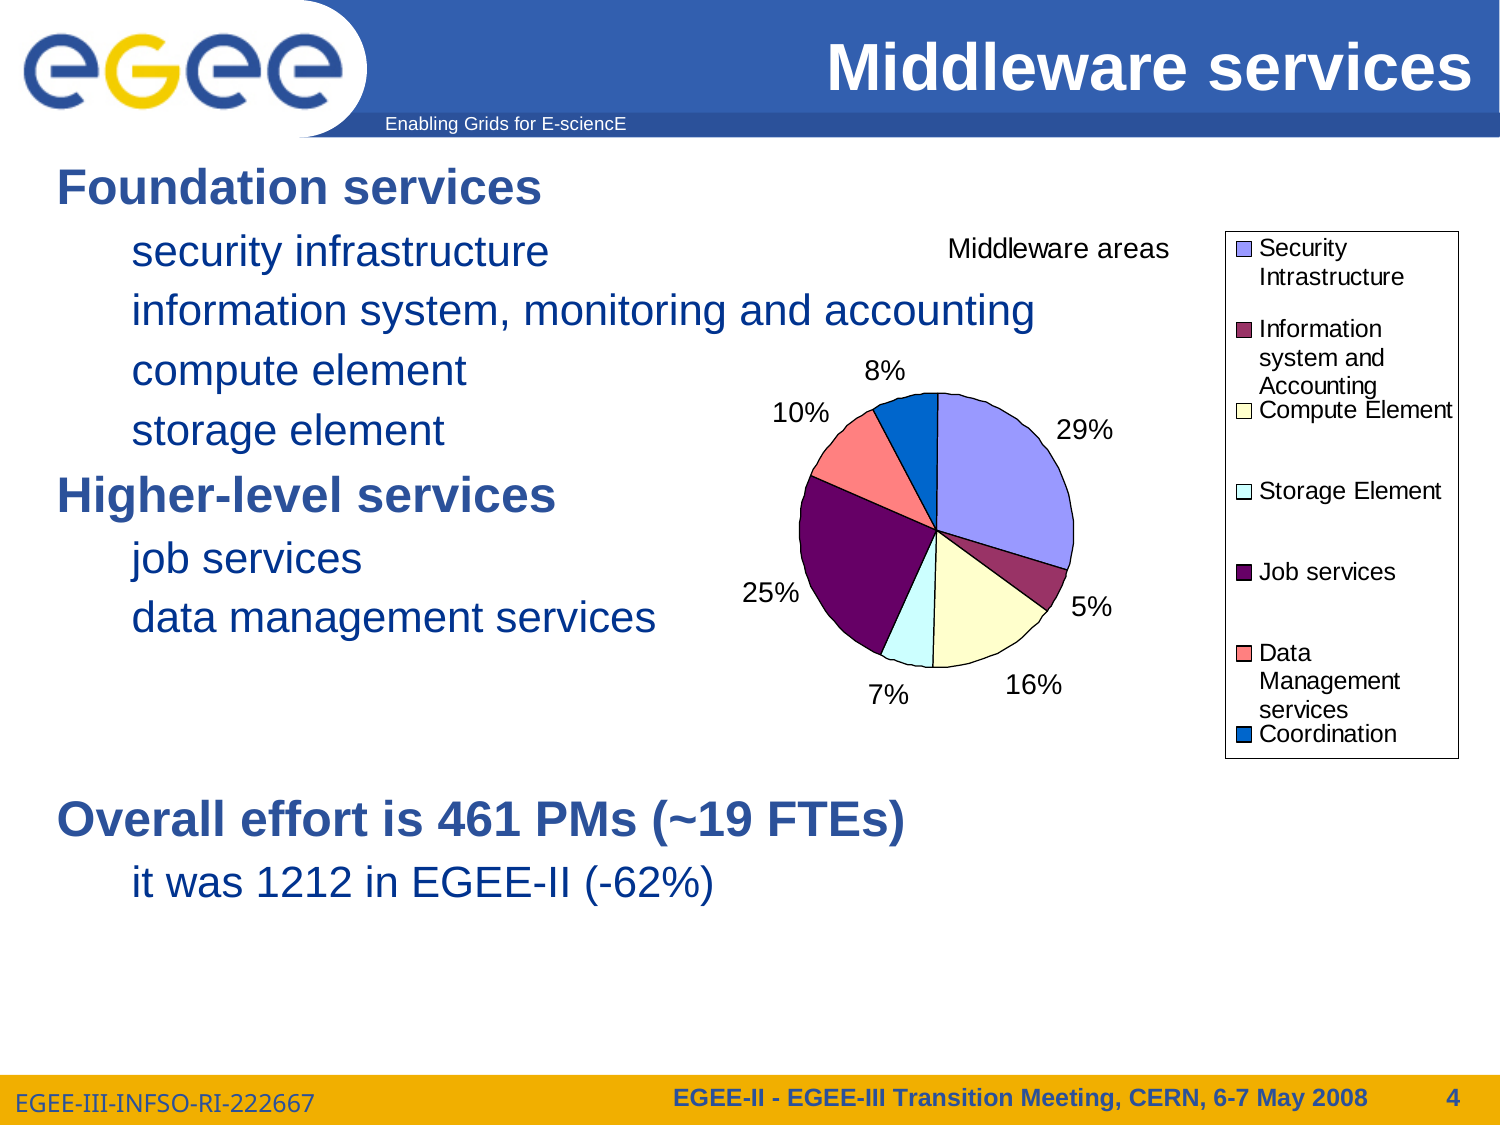

# Middleware services
Foundation services
security infrastructure
information system, monitoring and accounting
compute element
storage element
Higher-level services
job services
data management services
Overall effort is 461 PMs (~19 FTEs)
it was 1212 in EGEE-II (-62%)
EGEE-II - EGEE-III Transition Meeting, CERN, 6-7 May 2008
4